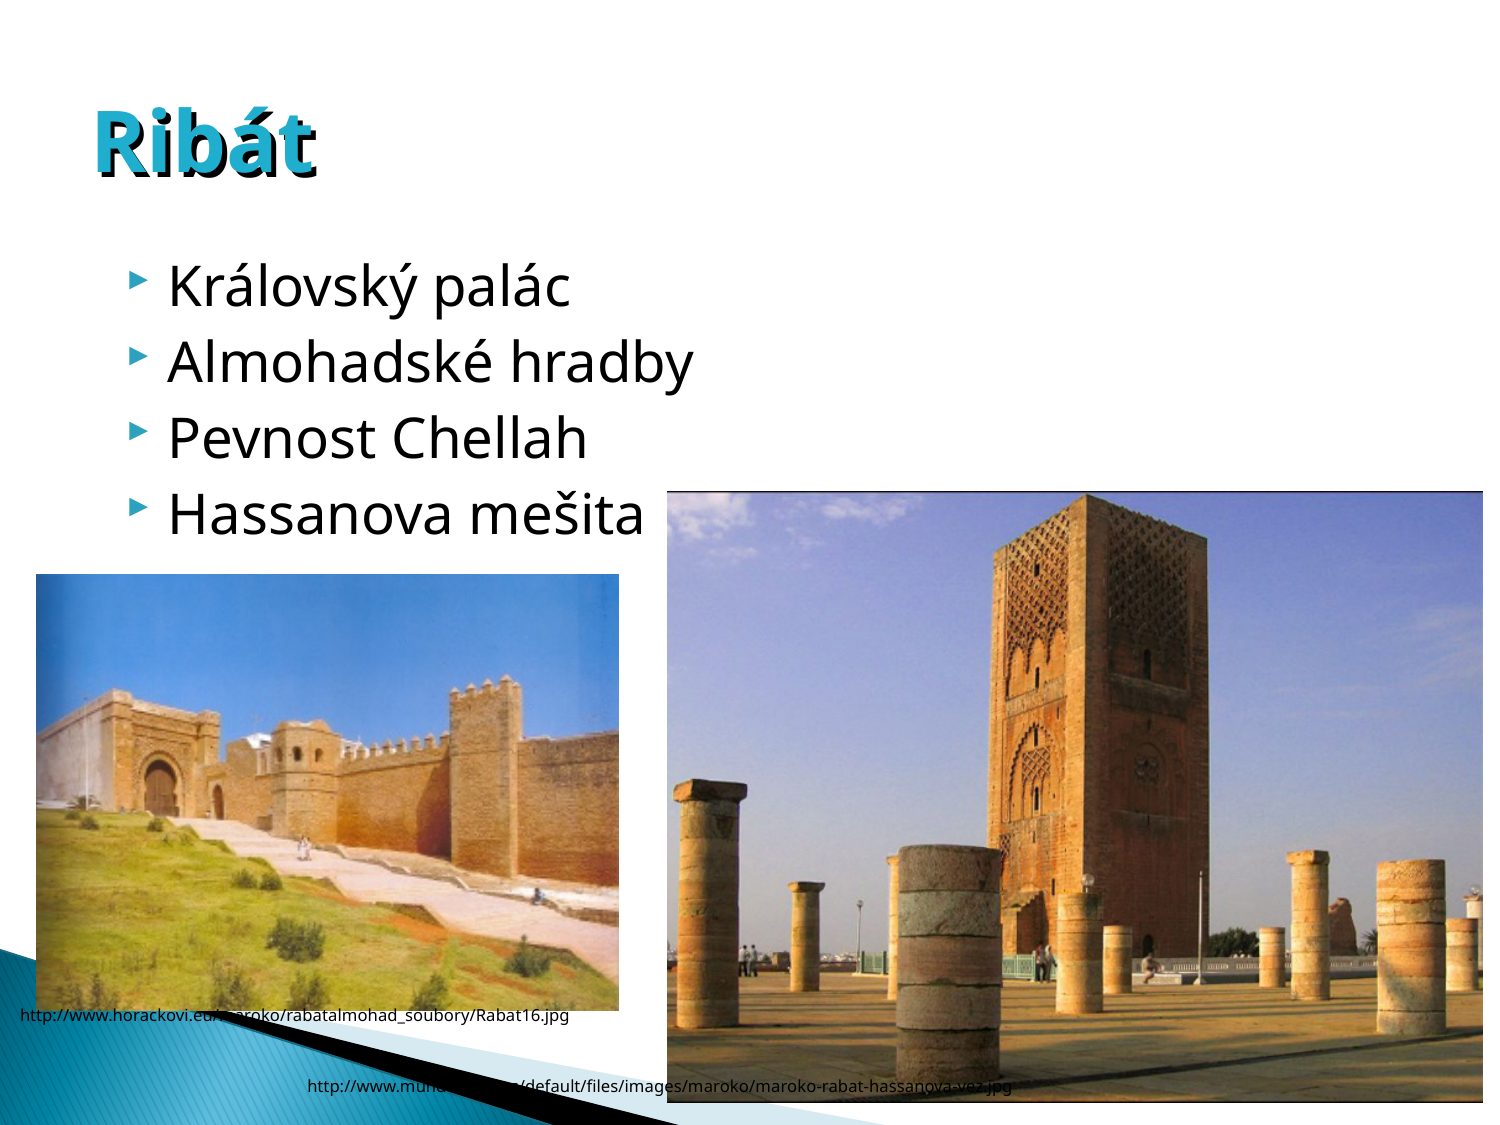

Ribát
# Královský palác
Almohadské hradby
Pevnost Chellah
Hassanova mešita
http://www.horackovi.eu/maroko/rabatalmohad_soubory/Rabat16.jpg
http://www.mundo.cz/sites/default/files/images/maroko/maroko-rabat-hassanova-vez.jpg